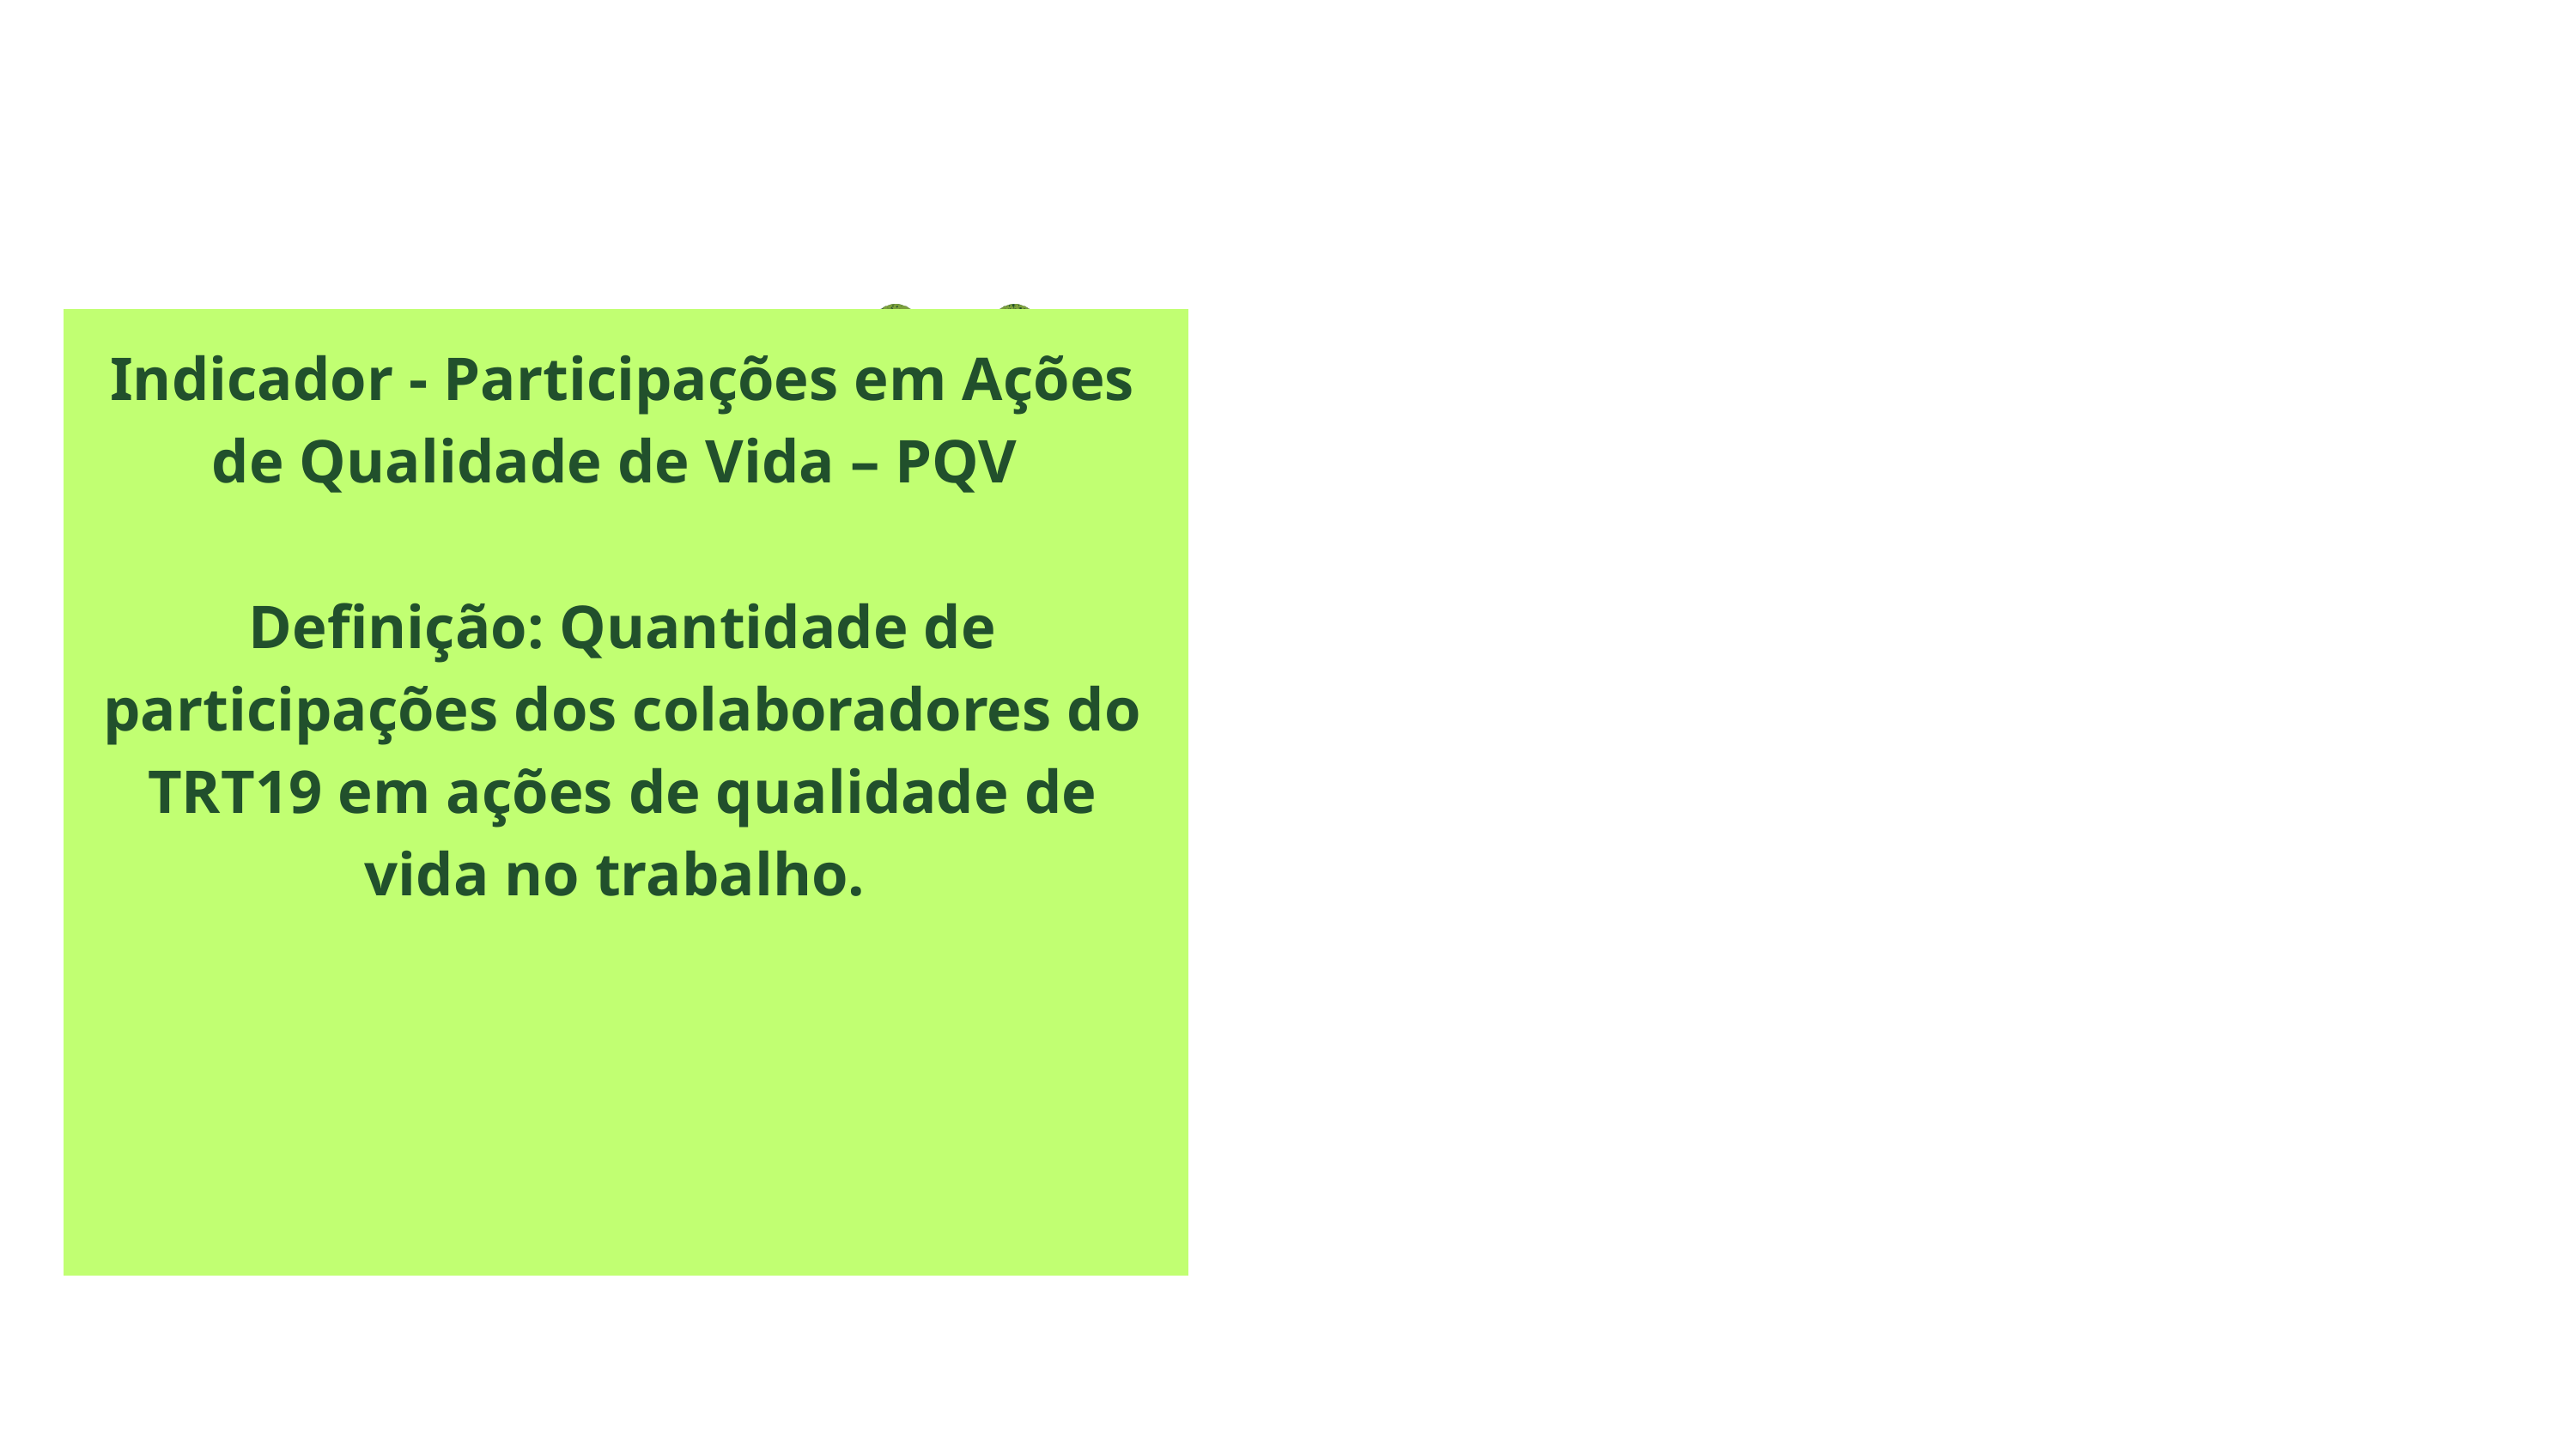

Fórmula: Quantidade de colaboradores que participaram de ações de qualidade de vida e saúde no TRT19.
Polaridade: Quanto maior o valor, melhor o desempenho.
Periodicidade: Anual.
Metodologia Análise de Desempenho: Anual
Unidade responsável pelas metas: Setor de Saúde.
Indicador - Participações em Ações de Qualidade de Vida – PQV
Definição: Quantidade de participações dos colaboradores do TRT19 em ações de qualidade de vida no trabalho.